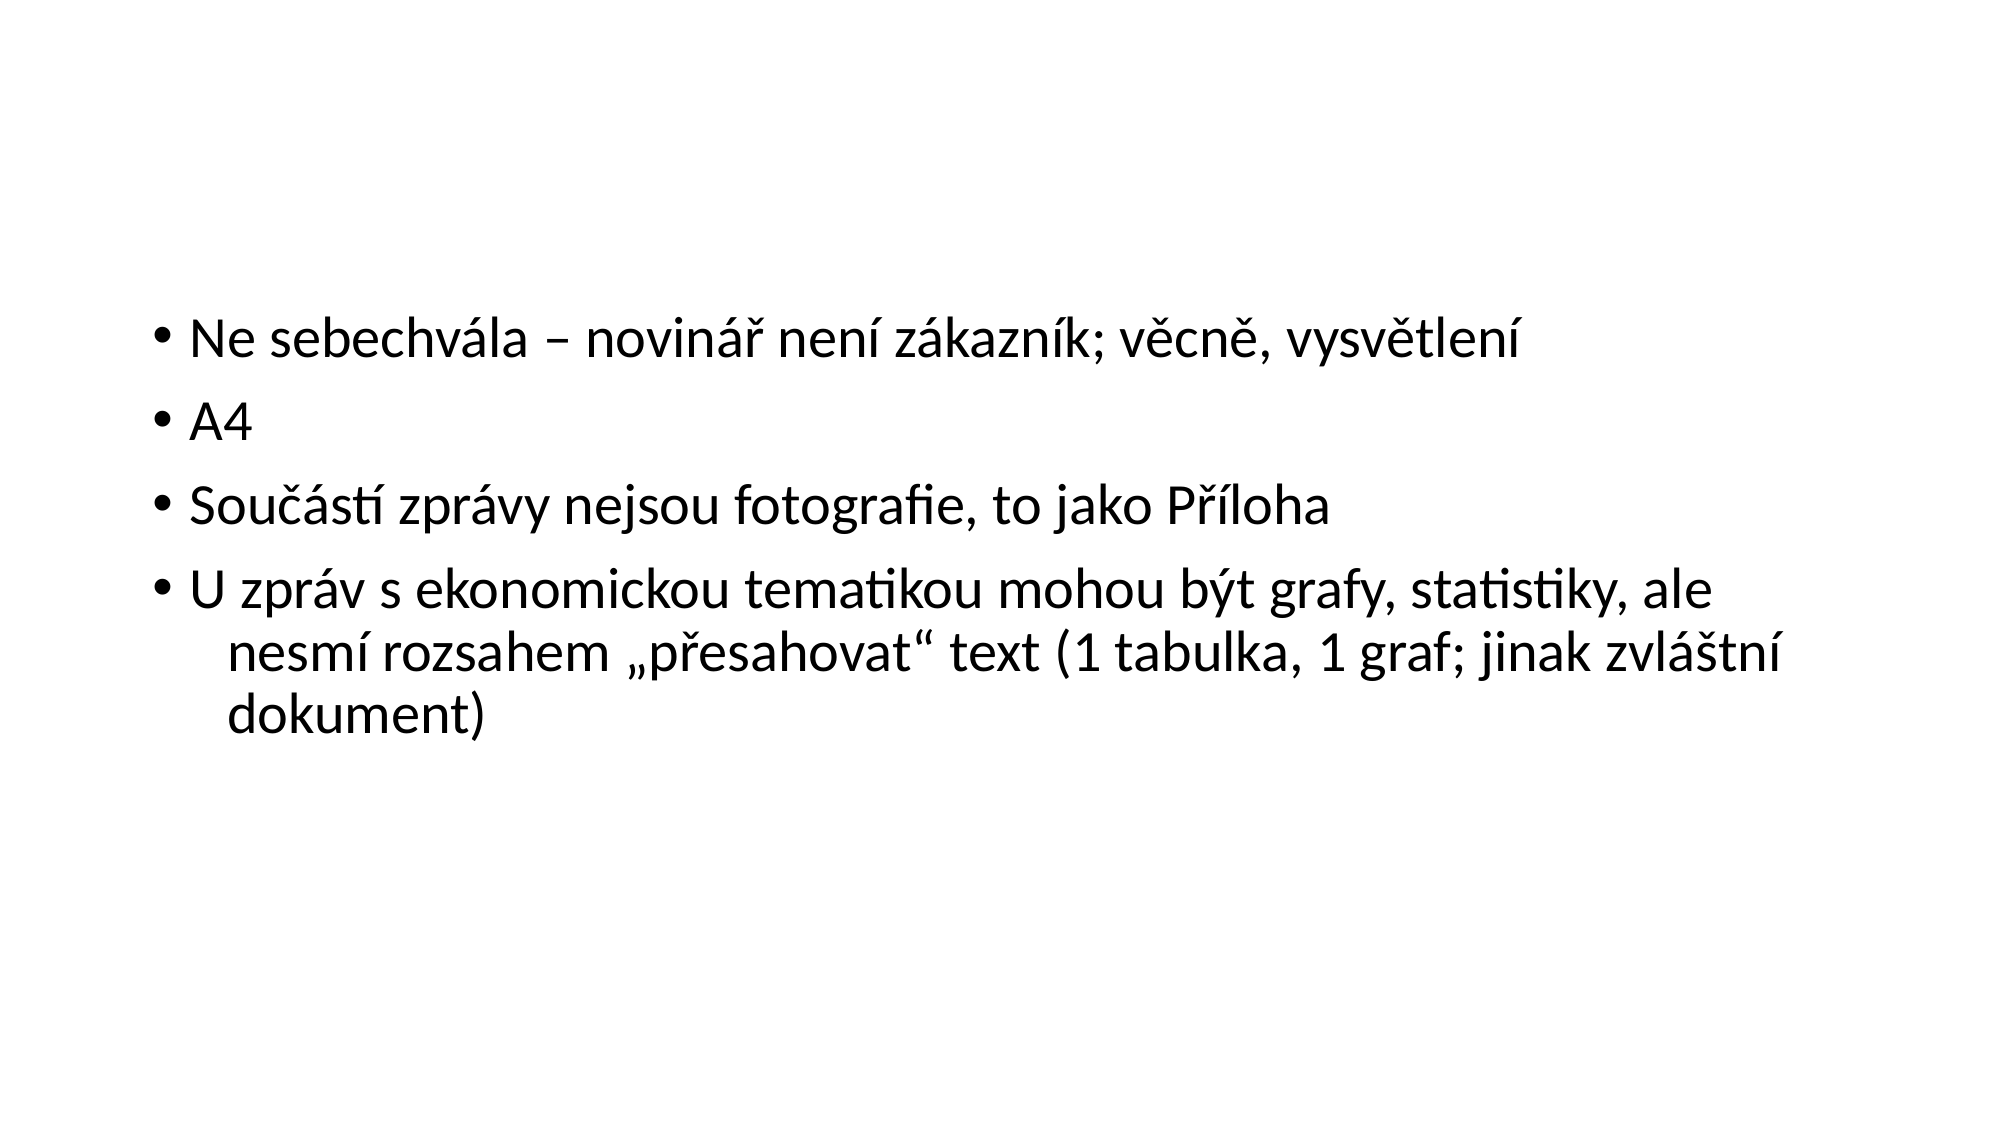

#
Ne sebechvála – novinář není zákazník; věcně, vysvětlení
A4
Součástí zprávy nejsou fotografie, to jako Příloha
U zpráv s ekonomickou tematikou mohou být grafy, statistiky, ale nesmí rozsahem „přesahovat“ text (1 tabulka, 1 graf; jinak zvláštní dokument)